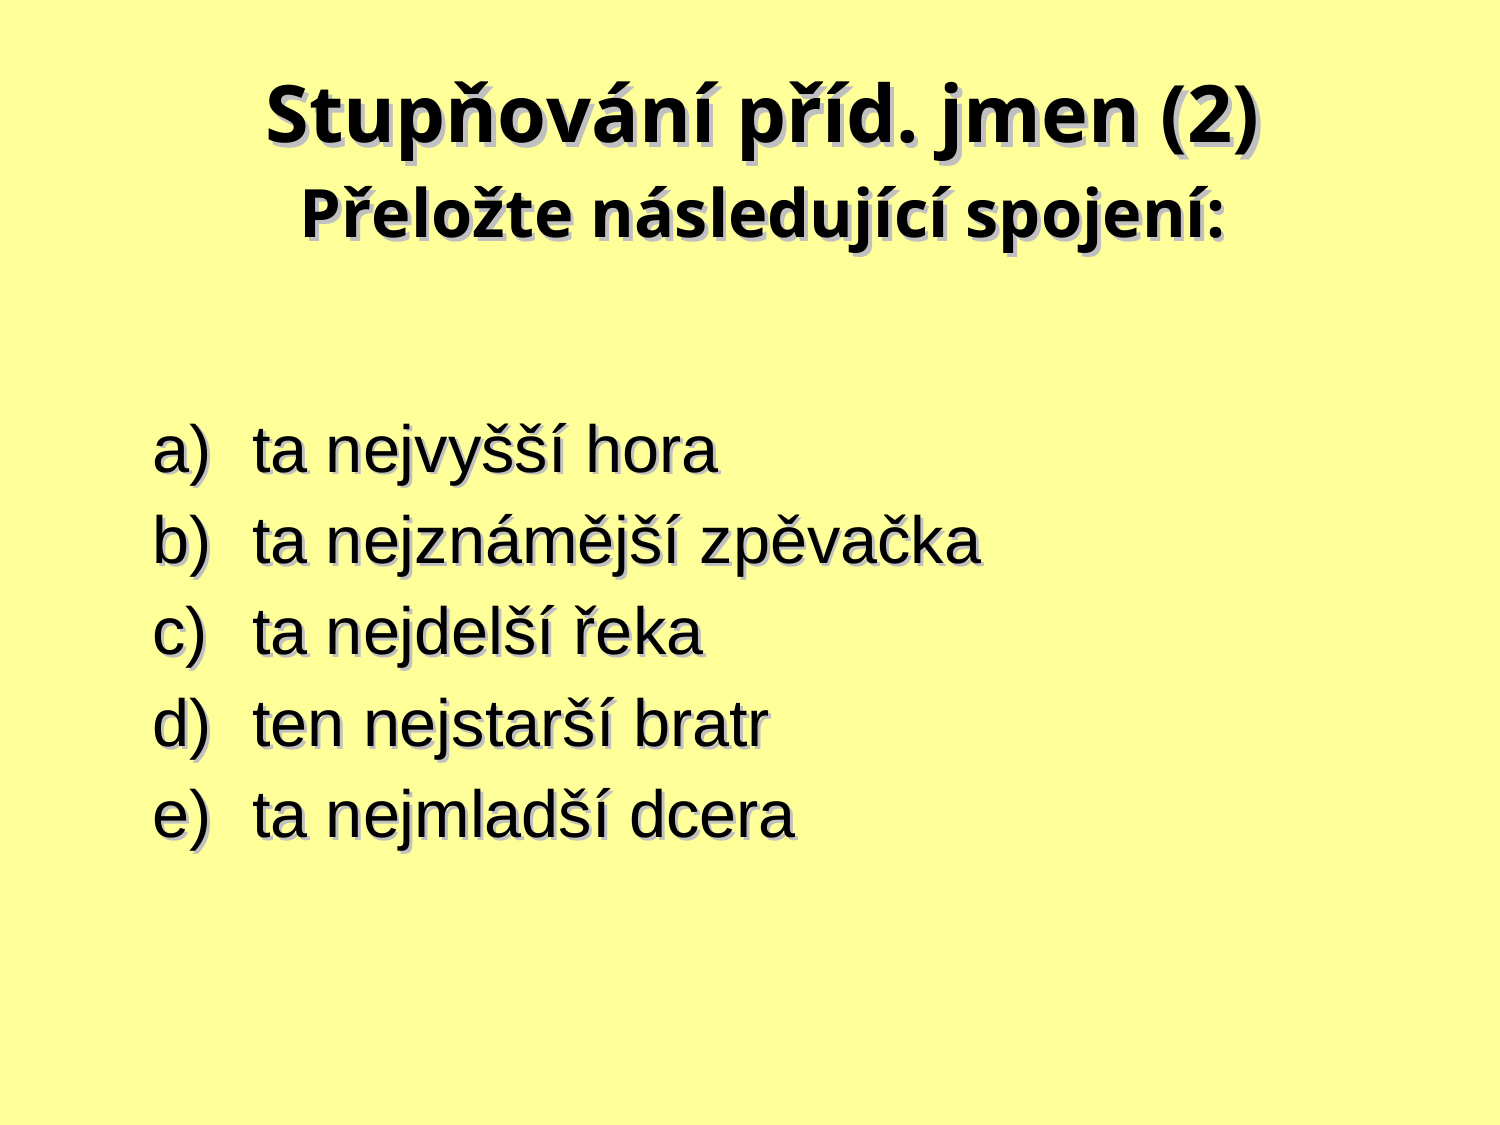

# Stupňování příd. jmen (2) Přeložte následující spojení:
ta nejvyšší hora
ta nejznámější zpěvačka
ta nejdelší řeka
ten nejstarší bratr
ta nejmladší dcera